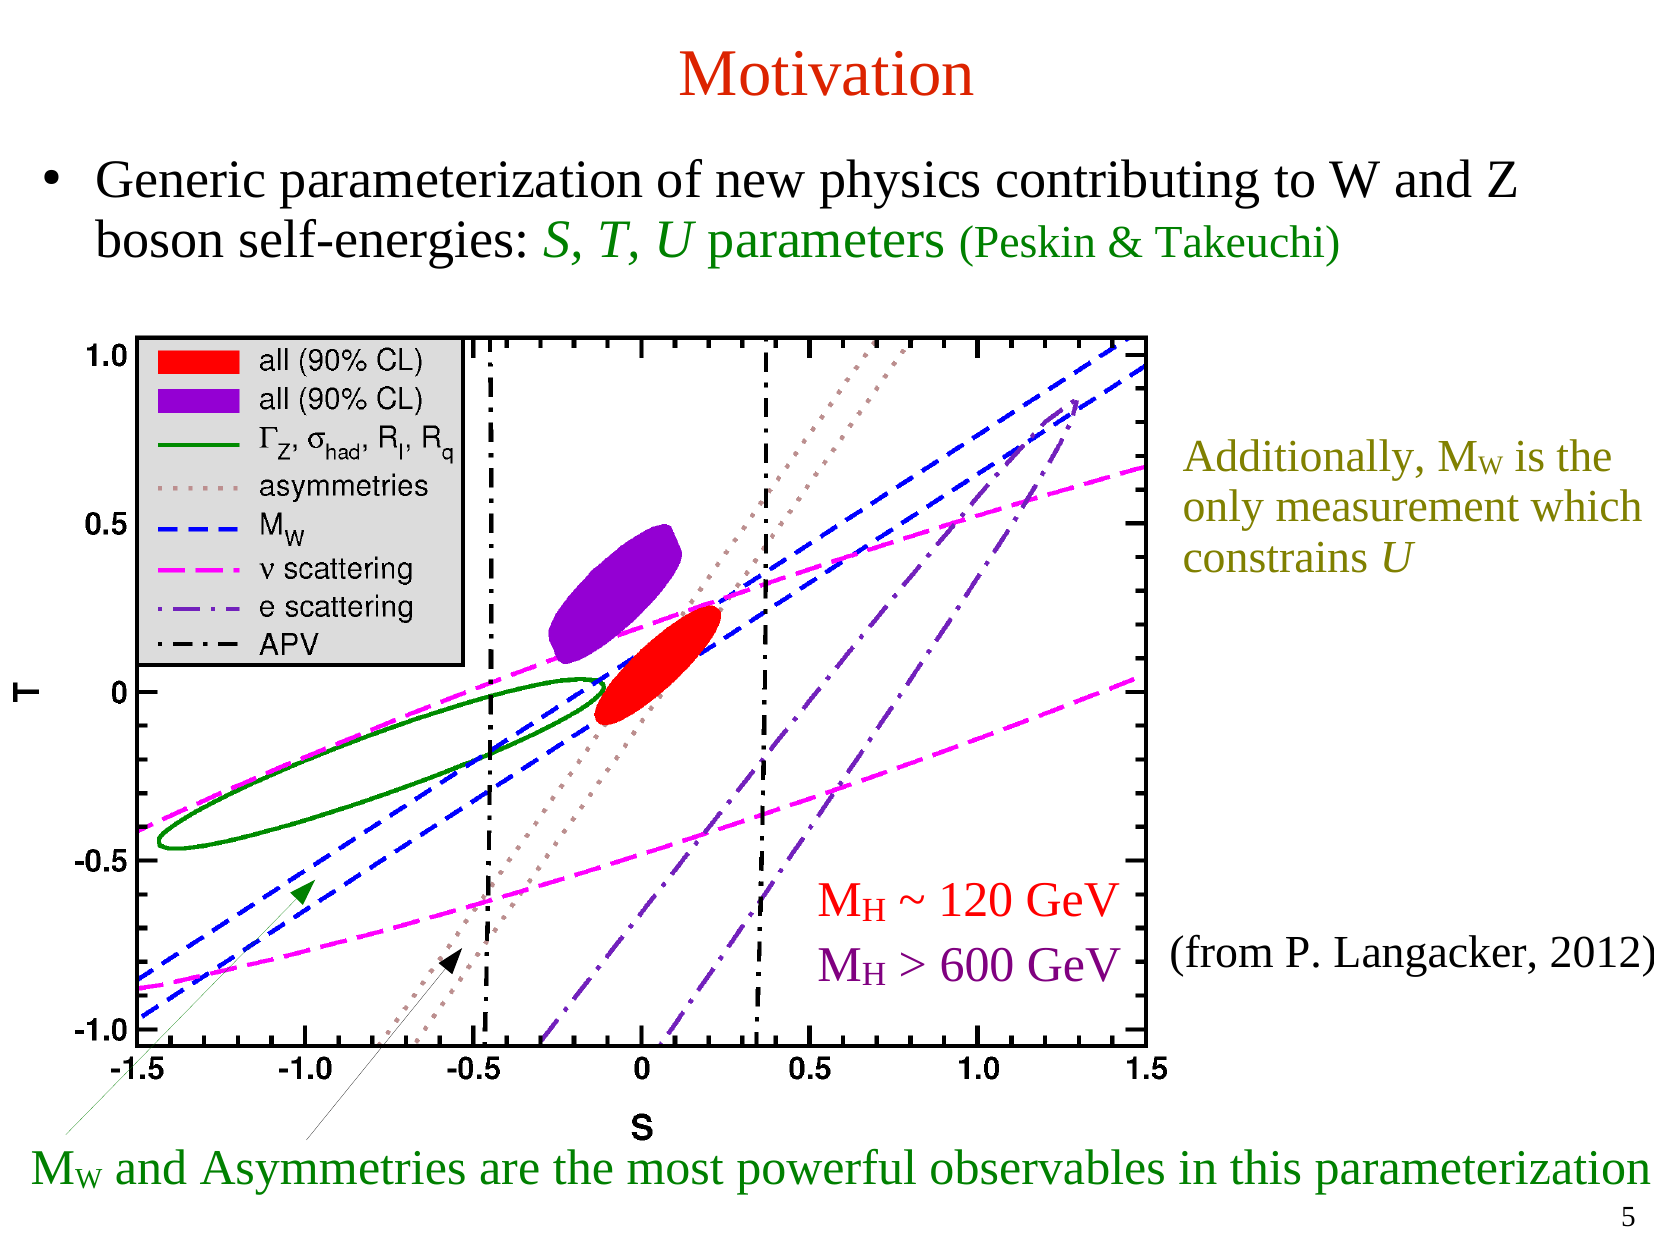

Motivation
# Generic parameterization of new physics contributing to W and Z boson self-energies: S, T, U parameters (Peskin & Takeuchi)
Additionally, MW is the
only measurement which
constrains U
MH ~ 120 GeV
MH > 600 GeV
(from P. Langacker, 2012)
 MW and Asymmetries are the most powerful observables in this parameterization
5